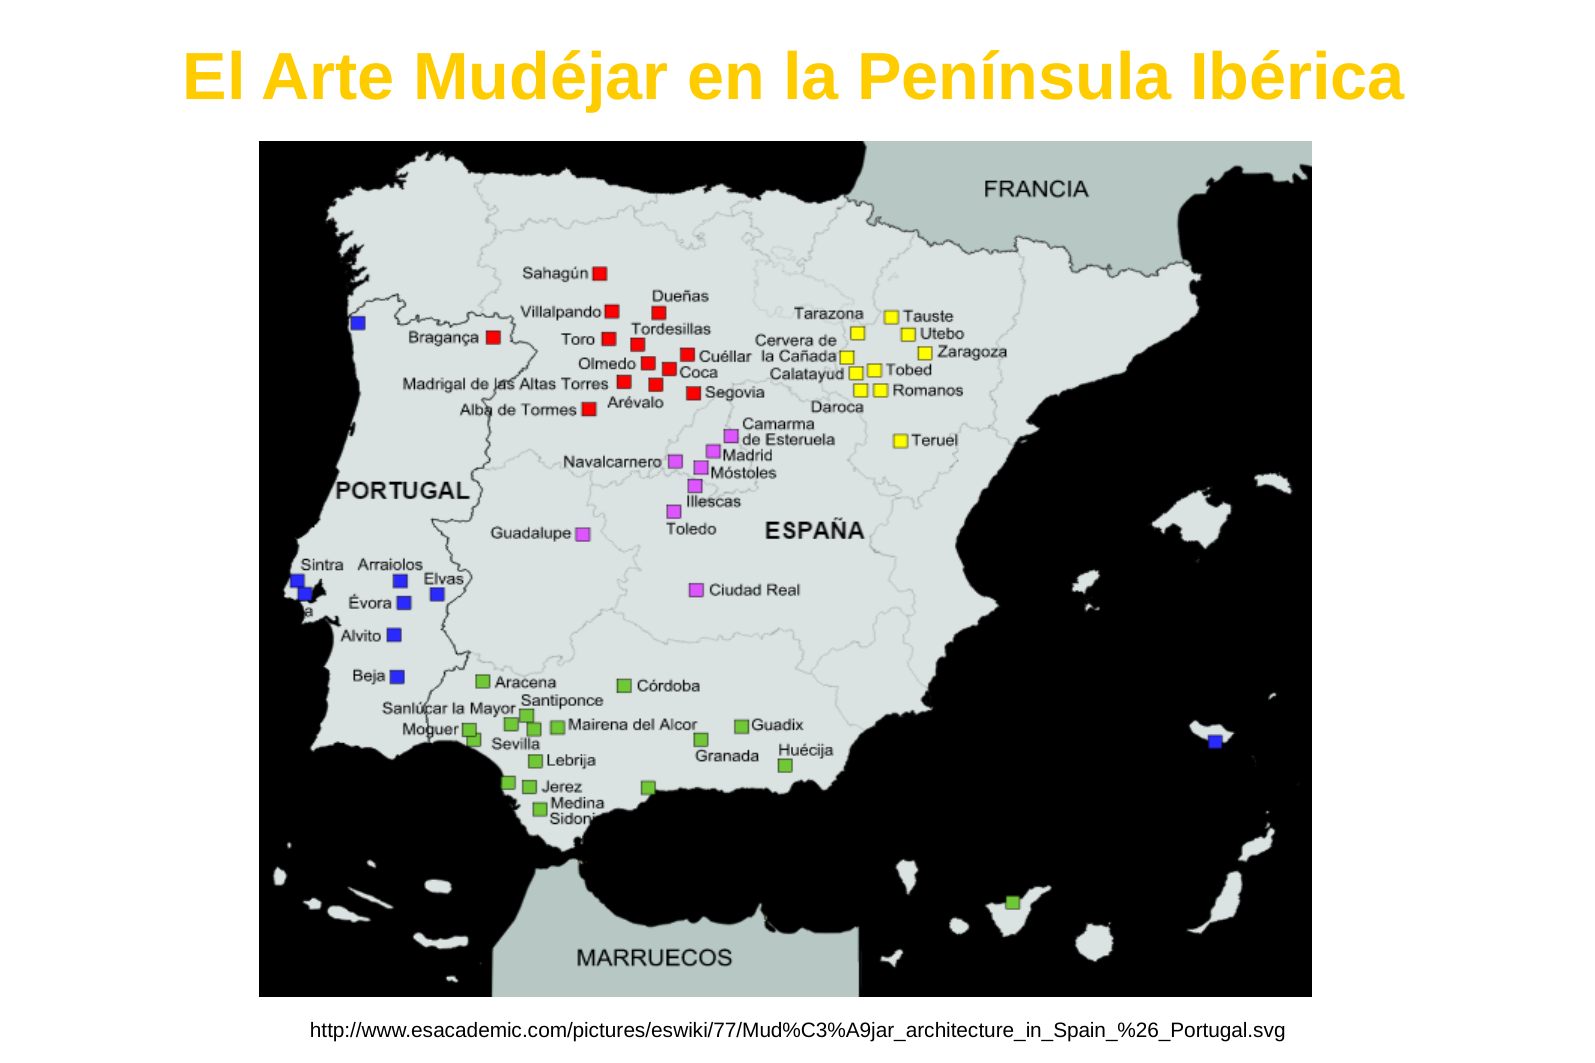

# El Arte Mudéjar en la Península Ibérica
http://www.esacademic.com/pictures/eswiki/77/Mud%C3%A9jar_architecture_in_Spain_%26_Portugal.svg